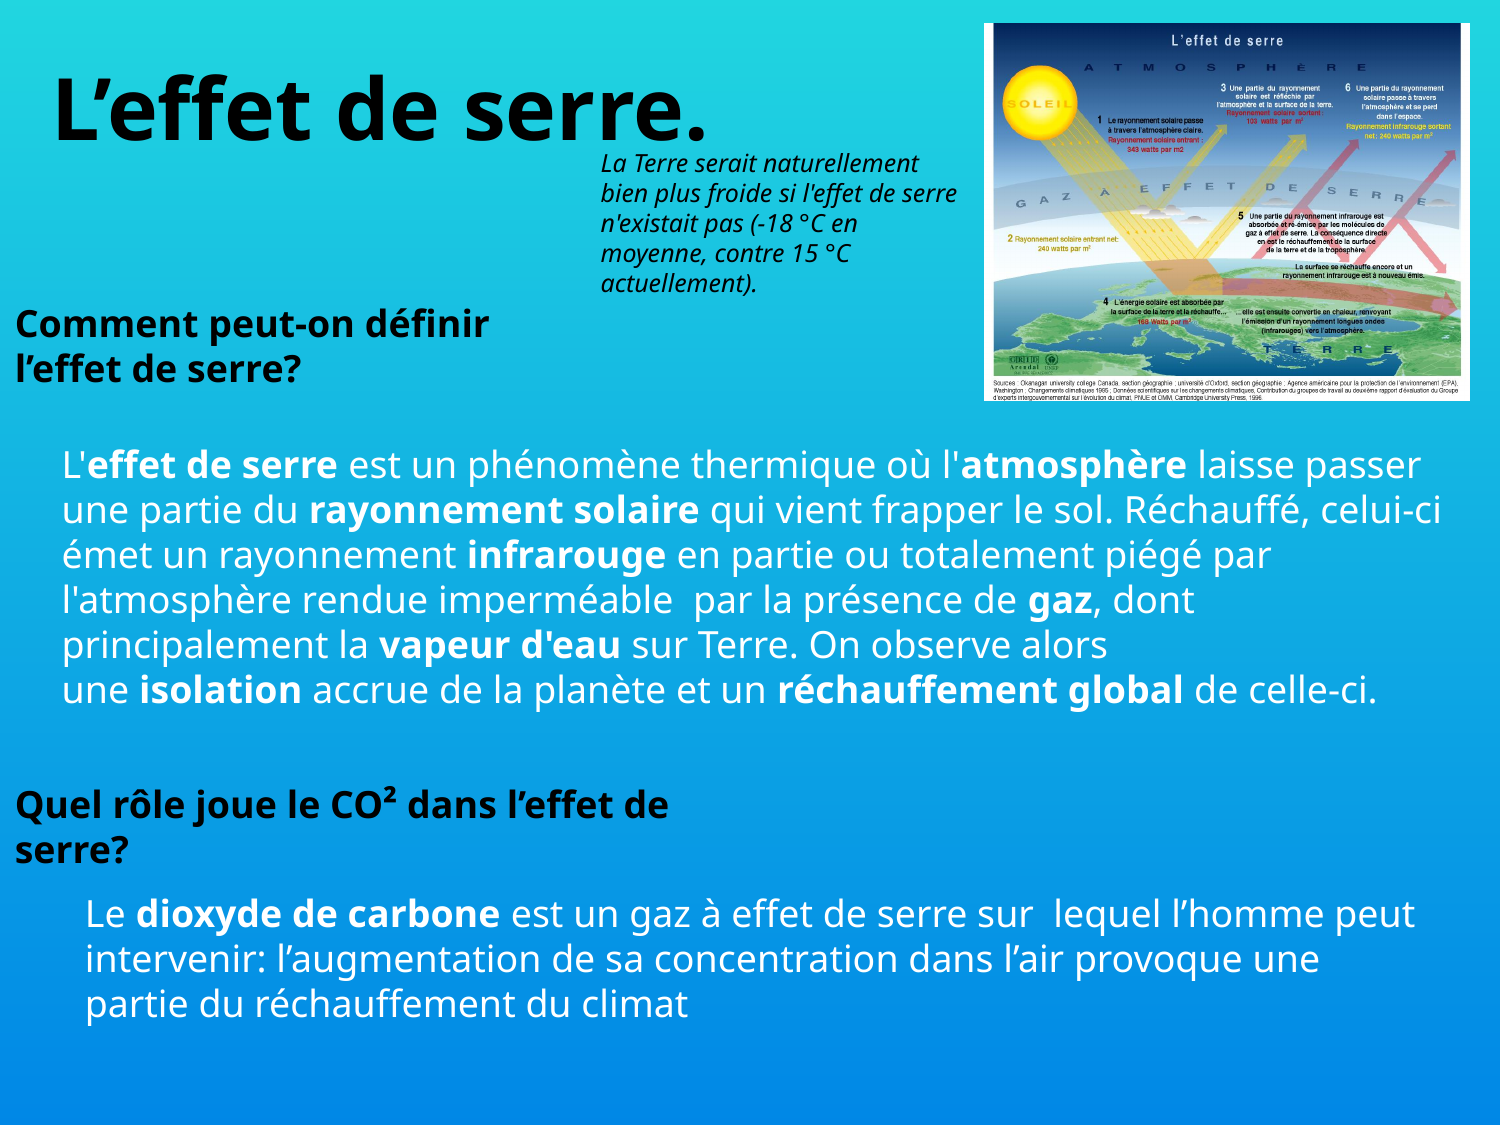

# L’effet de serre.
La Terre serait naturellement bien plus froide si l'effet de serre n'existait pas (-18 °C en moyenne, contre 15 °C actuellement).
Comment peut-on définir l’effet de serre?
L'effet de serre est un phénomène thermique où l'atmosphère laisse passer une partie du rayonnement solaire qui vient frapper le sol. Réchauffé, celui-ci émet un rayonnement infrarouge en partie ou totalement piégé par l'atmosphère rendue imperméable par la présence de gaz, dont principalement la vapeur d'eau sur Terre. On observe alors une isolation accrue de la planète et un réchauffement global de celle-ci.
Quel rôle joue le CO² dans l’effet de serre?
Le dioxyde de carbone est un gaz à effet de serre sur lequel l’homme peut intervenir: l’augmentation de sa concentration dans l’air provoque une partie du réchauffement du climat